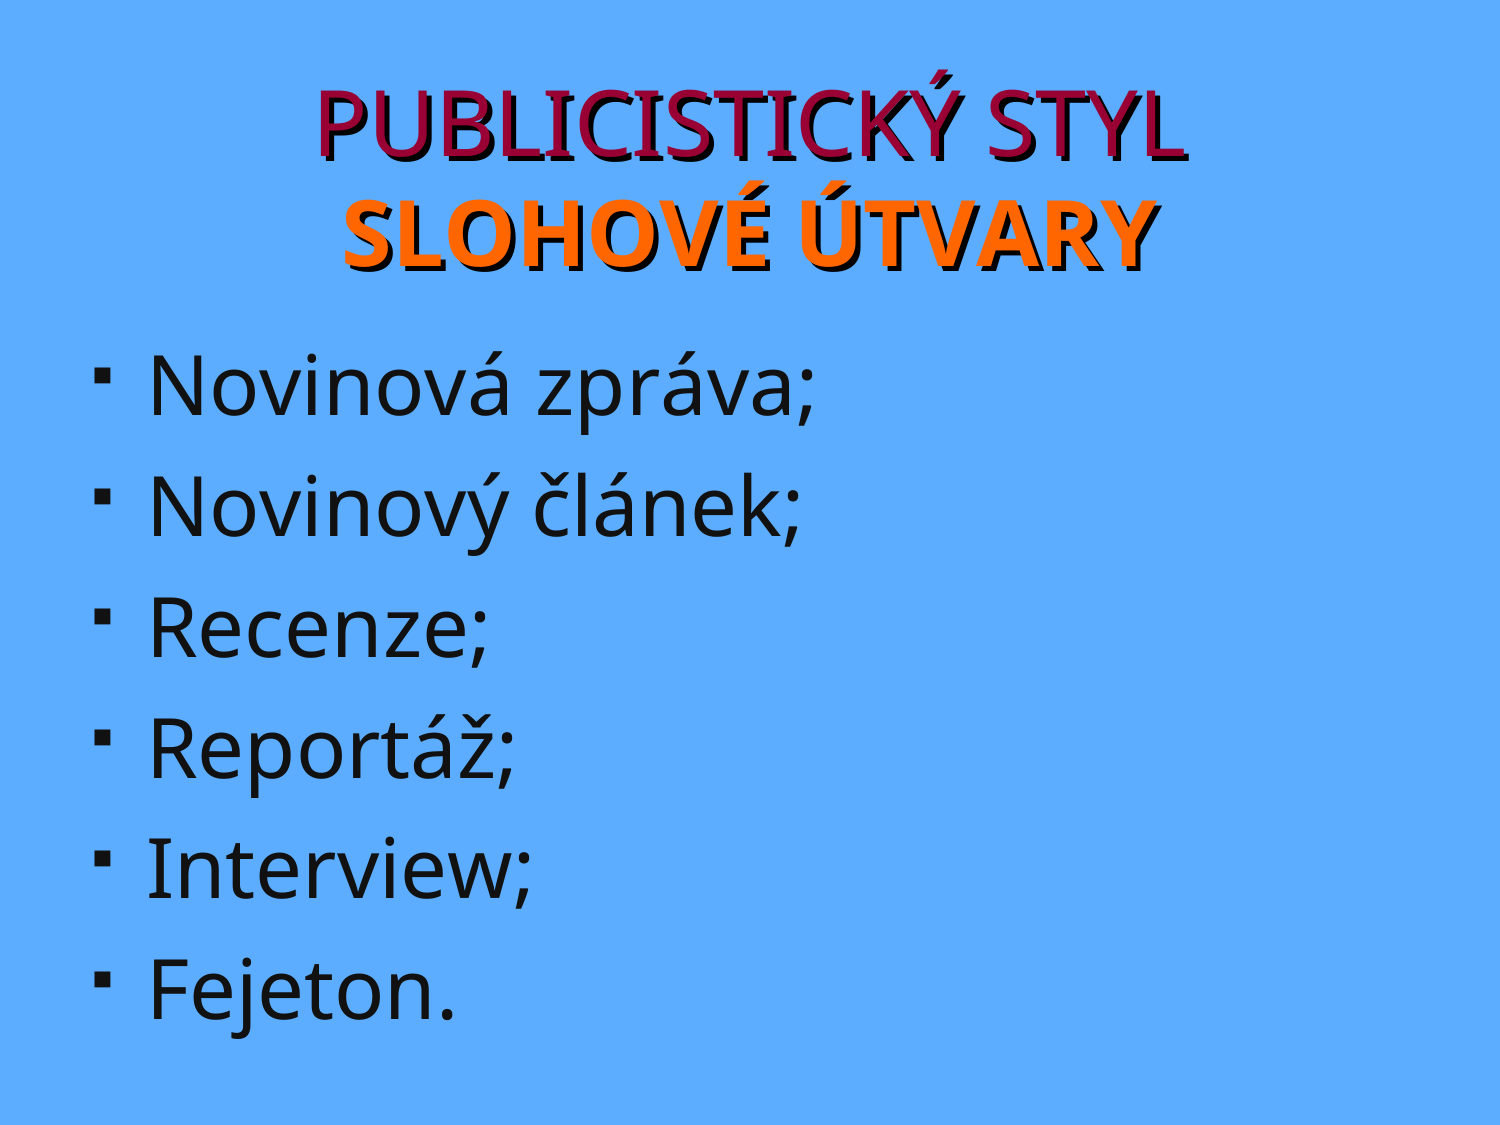

# PUBLICISTICKÝ STYL SLOHOVÉ ÚTVARY
Novinová zpráva;
Novinový článek;
Recenze;
Reportáž;
Interview;
Fejeton.